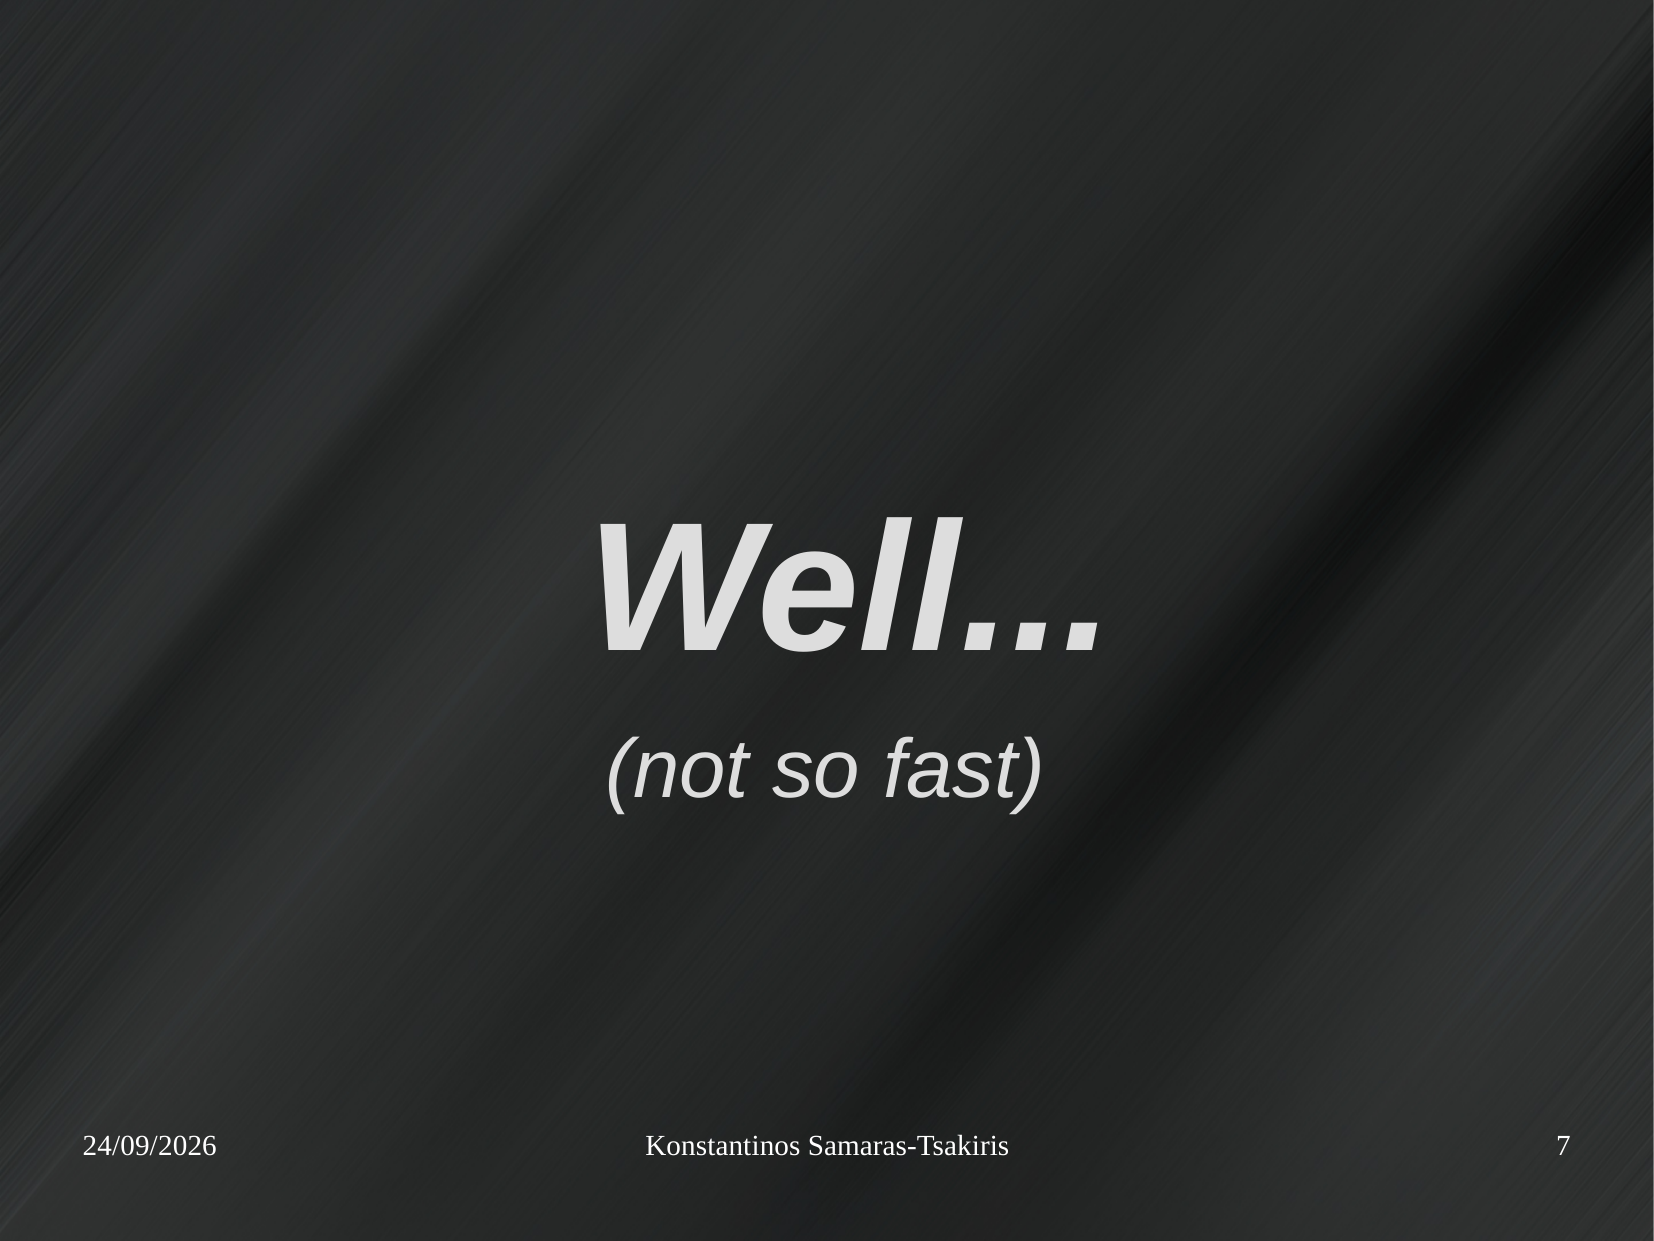

Well...
(not so fast)
Konstantinos Samaras-Tsakiris
7